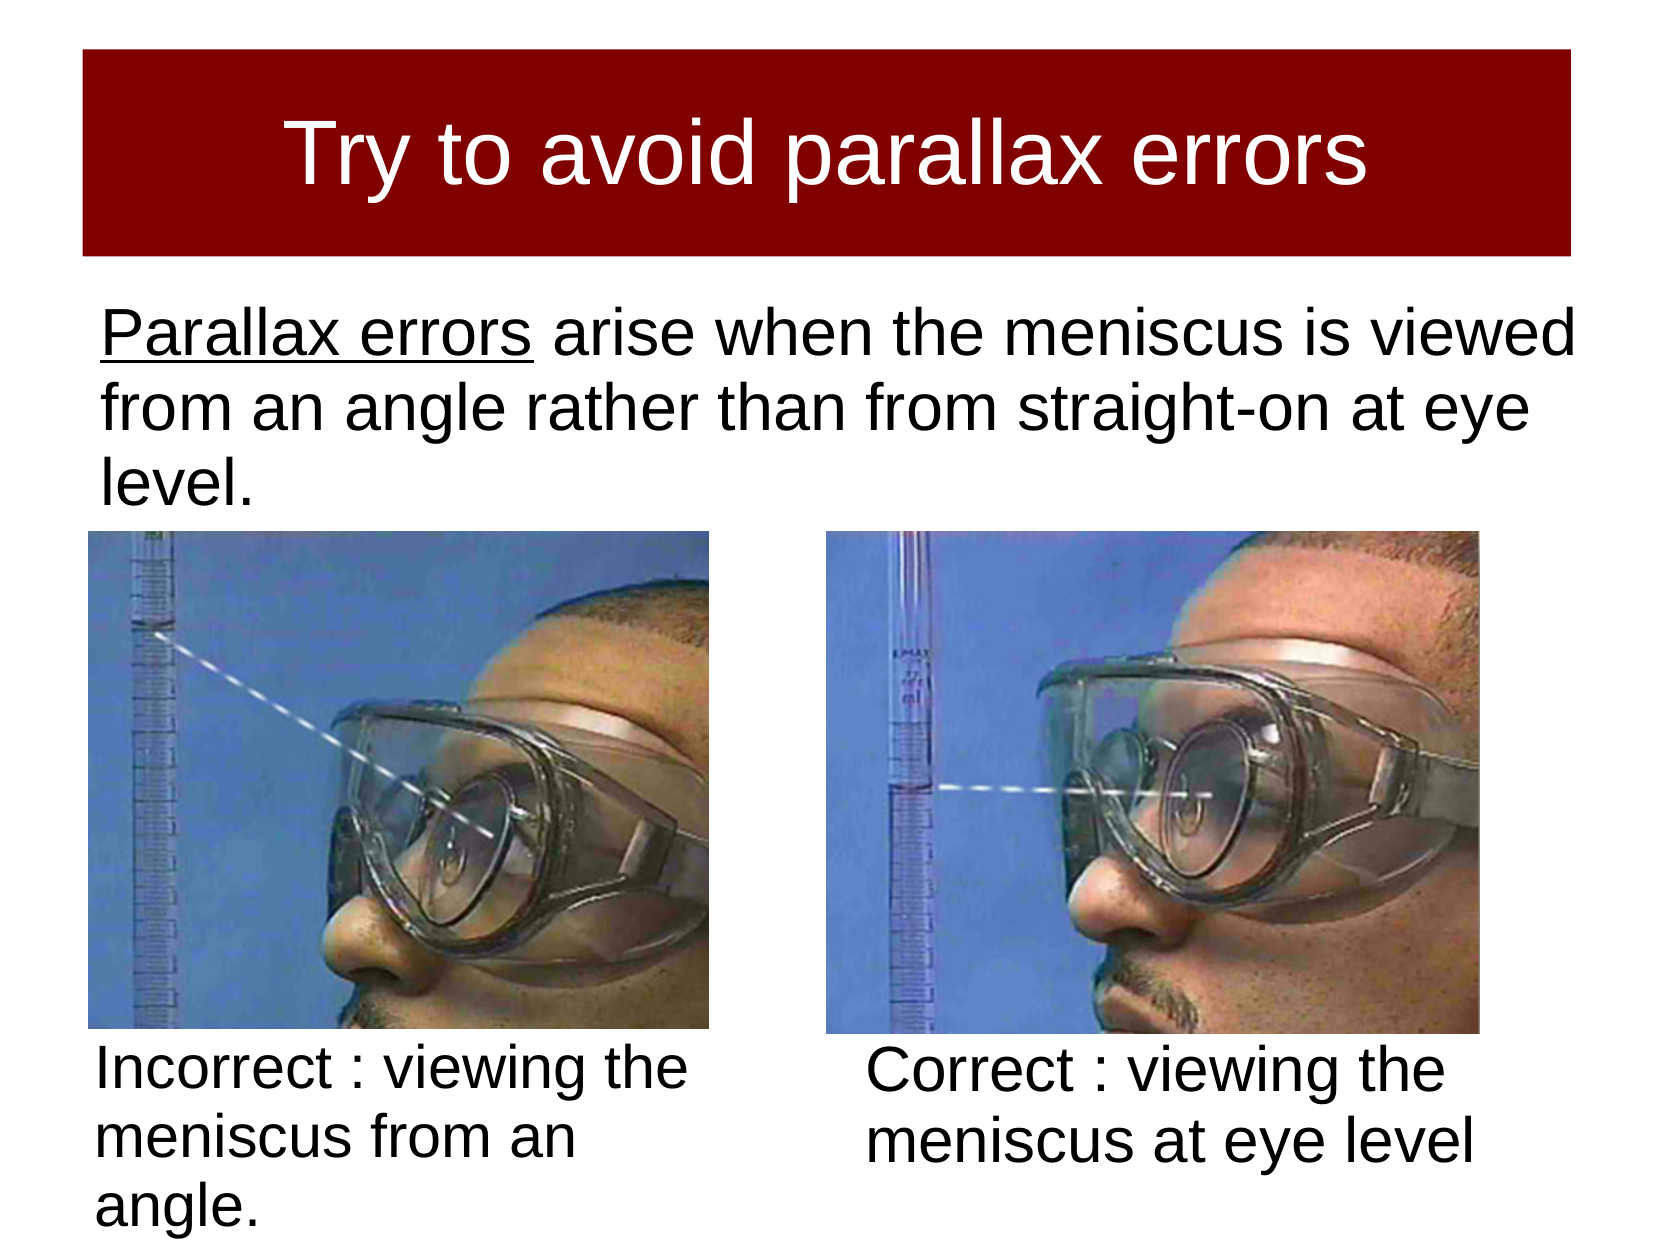

# Try to avoid parallax errors
Parallax errors arise when the meniscus is viewed from an angle rather than from straight-on at eye level.
Incorrect : viewing the meniscus from an angle.
Correct : viewing the meniscus at eye level